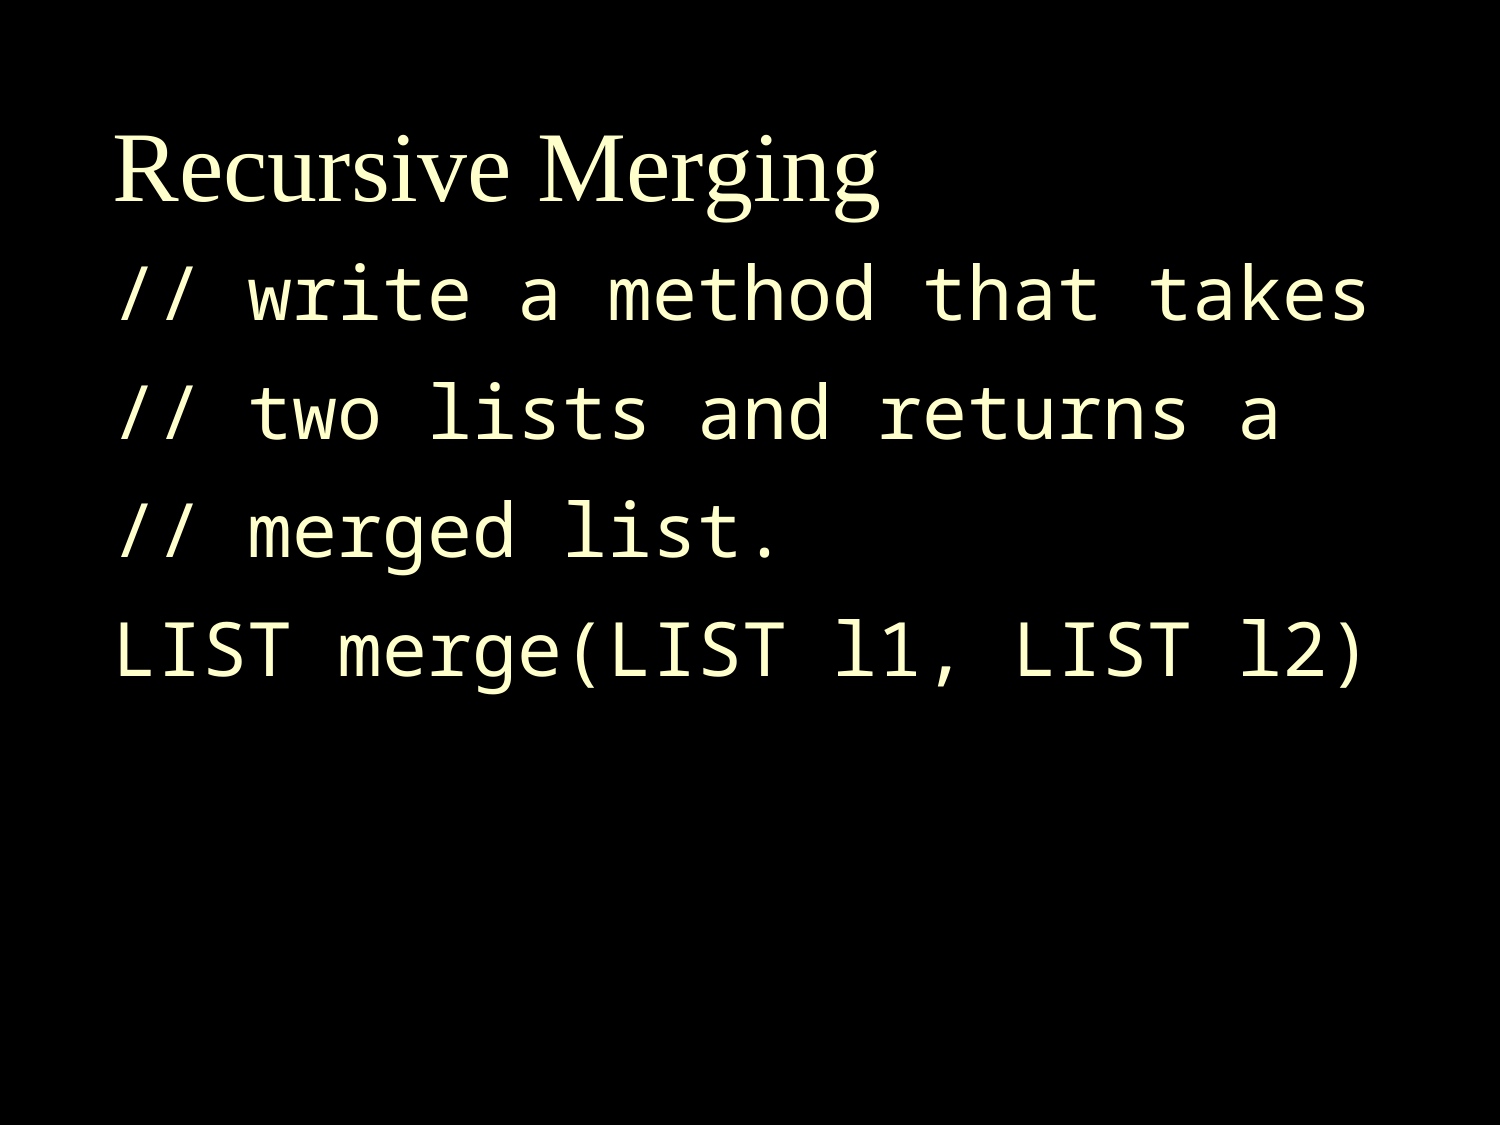

# Recursive Merging
// write a method that takes
// two lists and returns a
// merged list.
LIST merge(LIST l1, LIST l2)